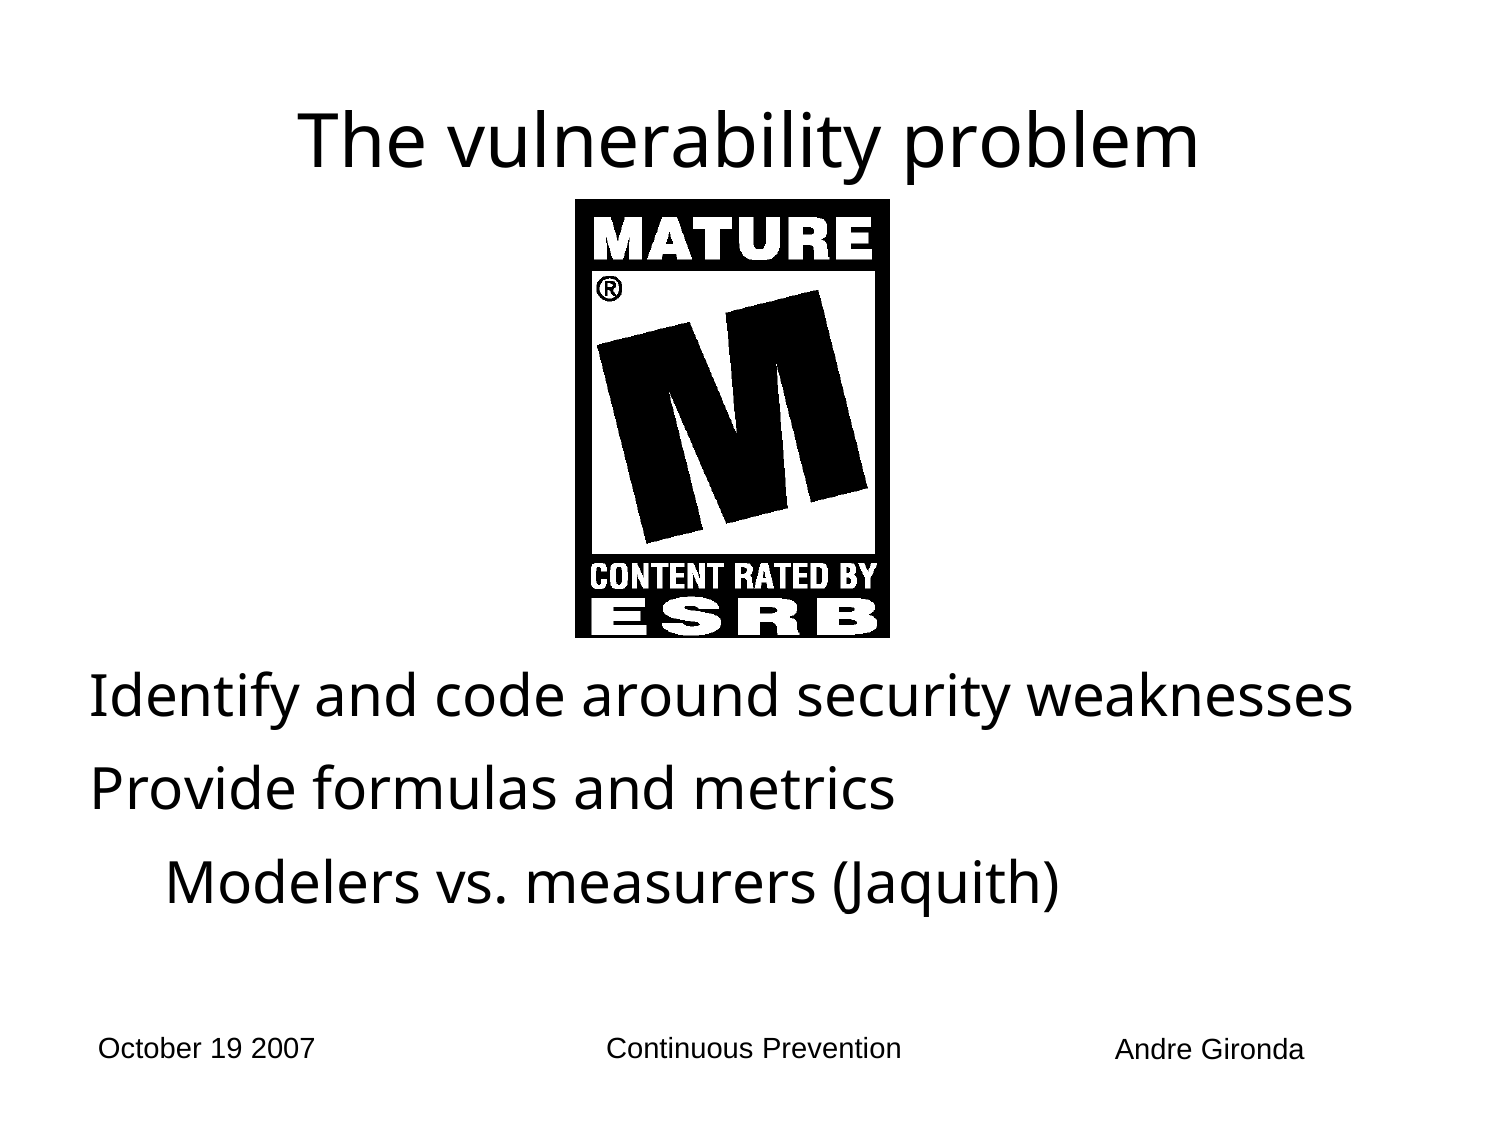

# The vulnerability problem
Identify and code around security weaknesses
Provide formulas and metrics
Modelers vs. measurers (Jaquith)